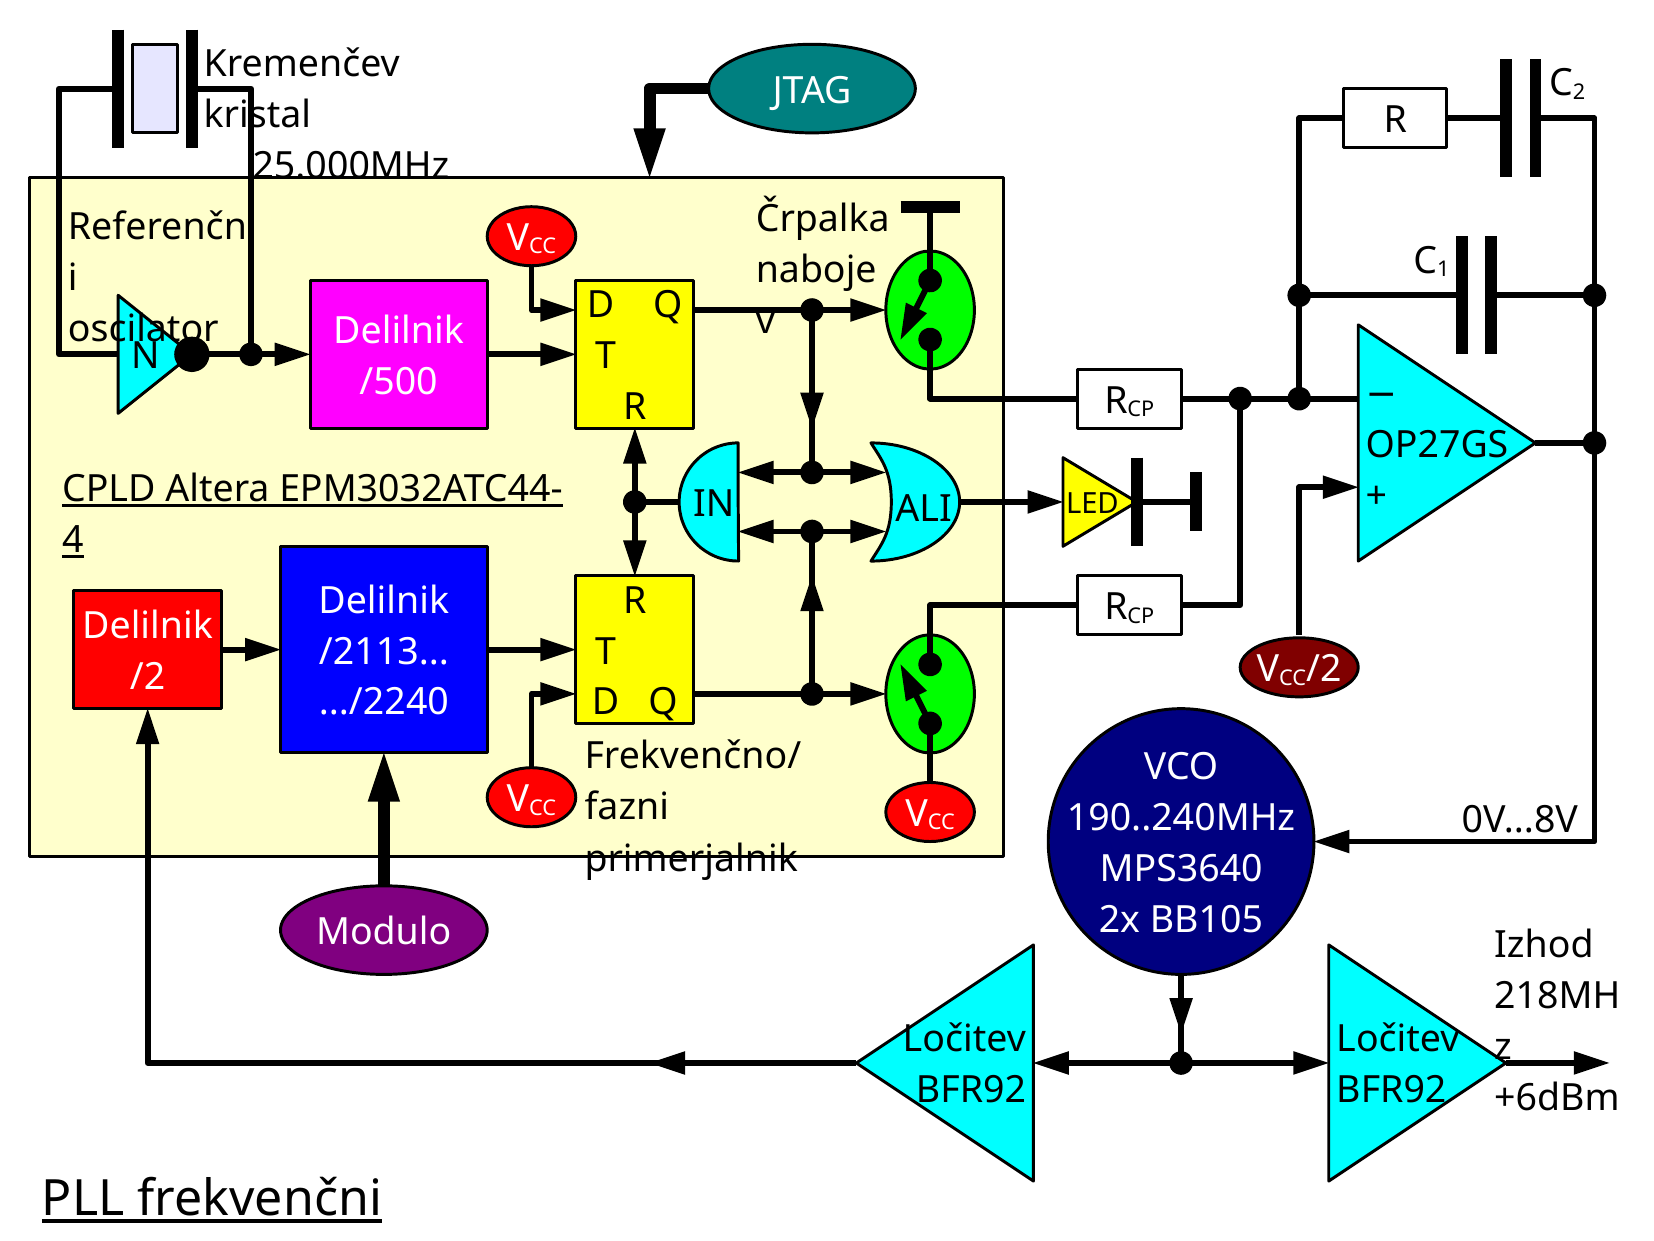

Kremenčev kristal
 25.000MHz
JTAG
C2
R
Črpalka
nabojev
Referenčni
oscilator
VCC
C1
Delilnik
/500
D Q
T
R
N
−
OP27GS
+
RCP
 IN
CPLD Altera EPM3032ATC44-4
LED
ALI
Delilnik
/2113...
.../2240
R
T
D Q
RCP
Delilnik
/2
VCC/2
VCO
190..240MHz
MPS3640
2x BB105
Frekvenčno/fazni
primerjalnik
VCC
VCC
0V...8V
Modulo
Izhod
218MHz
+6dBm
 Ločitev
BFR92
Ločitev
BFR92
PLL frekvenčni sintetizator